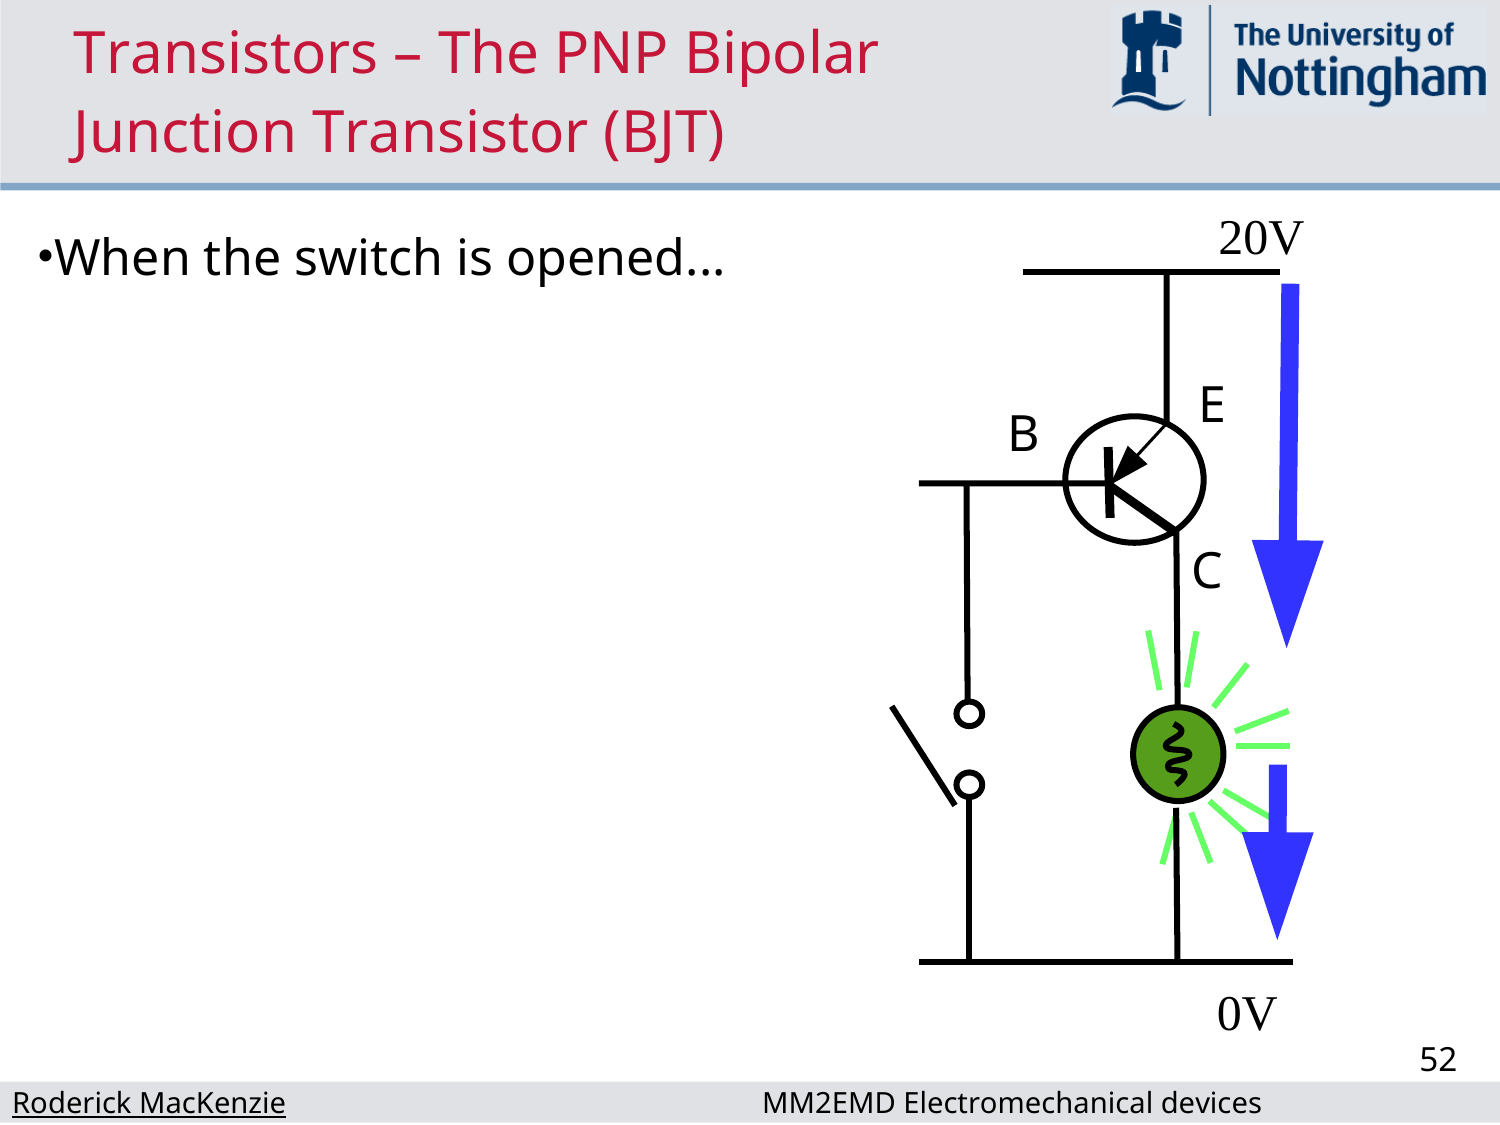

# Transistors – The PNP Bipolar Junction Transistor (BJT)
20V
When the switch is opened...
E
B
C
0V